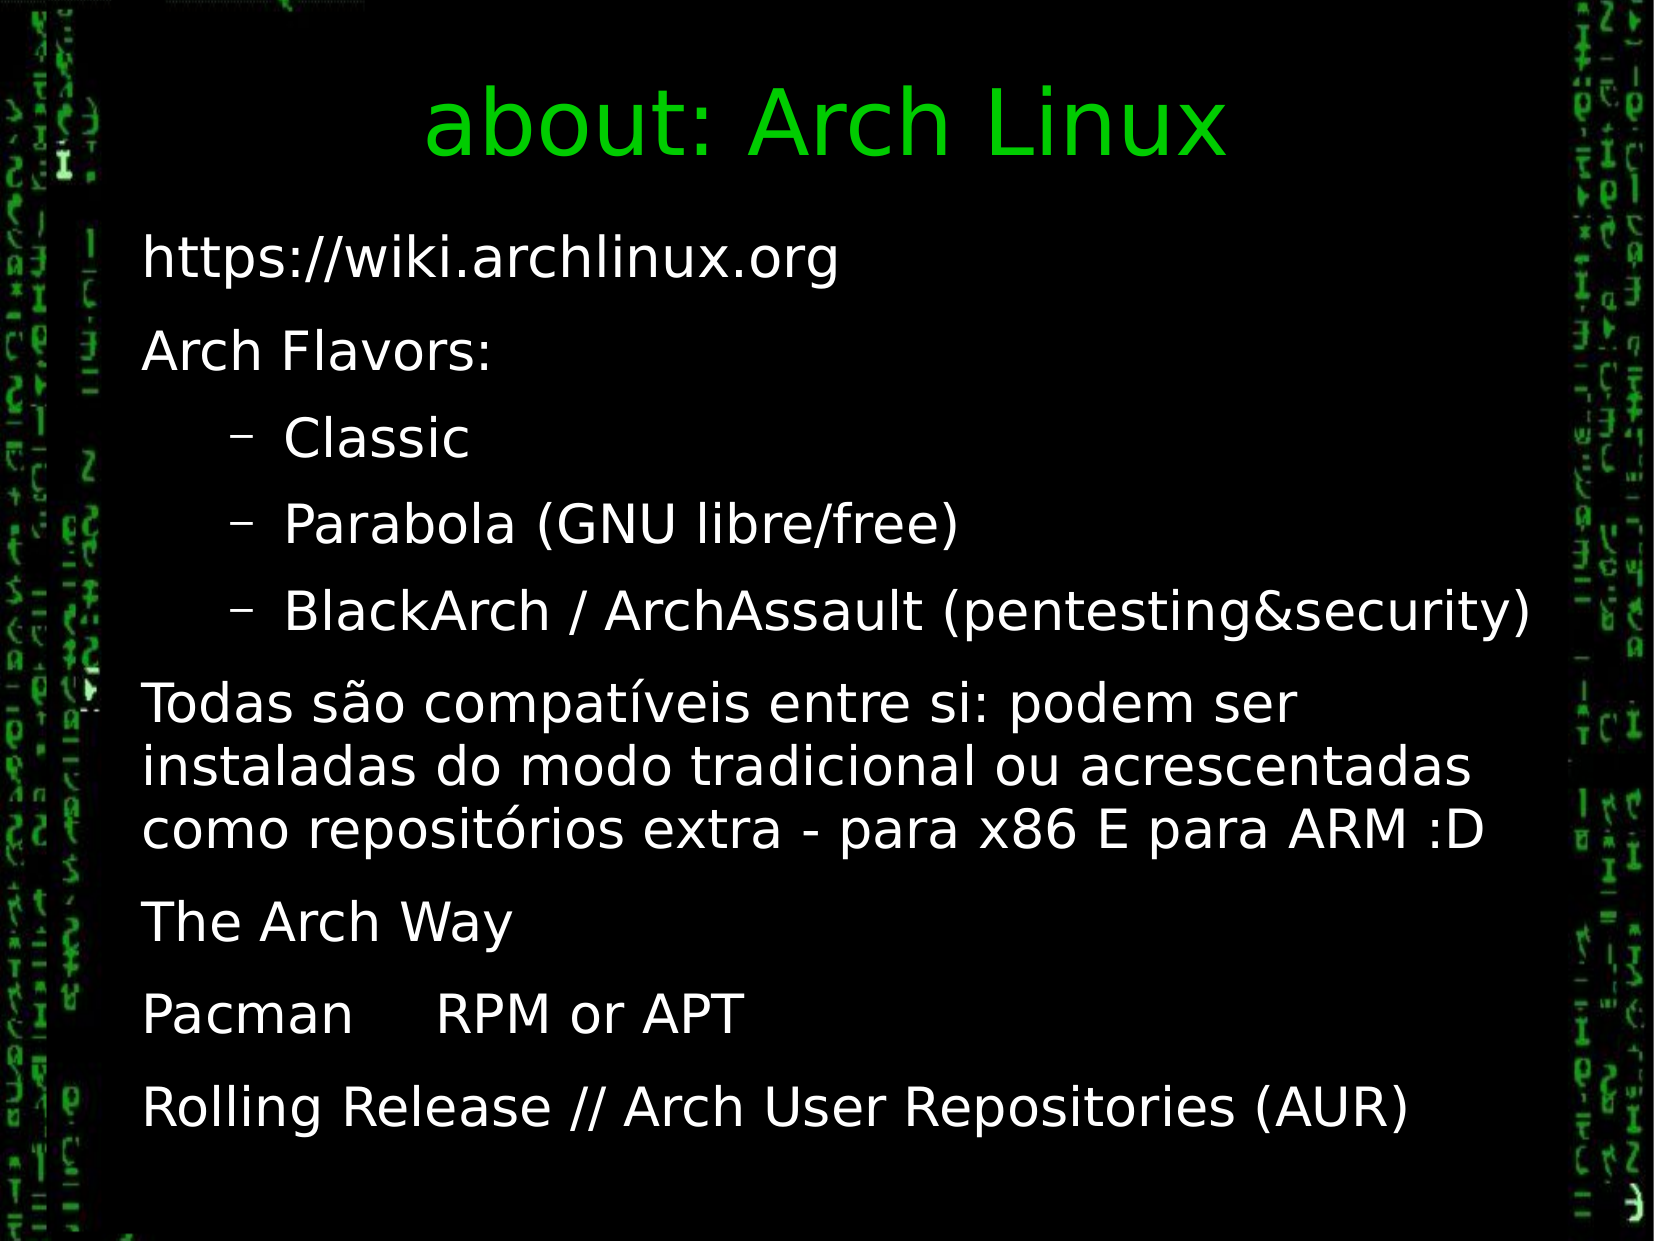

# about: Arch Linux
https://wiki.archlinux.org
Arch Flavors:
Classic
Parabola (GNU libre/free)
BlackArch / ArchAssault (pentesting&security)
Todas são compatíveis entre si: podem ser instaladas do modo tradicional ou acrescentadas como repositórios extra - para x86 E para ARM :D
The Arch Way => your way
Pacman > RPM or APT
Rolling Release // Arch User Repositories (AUR)